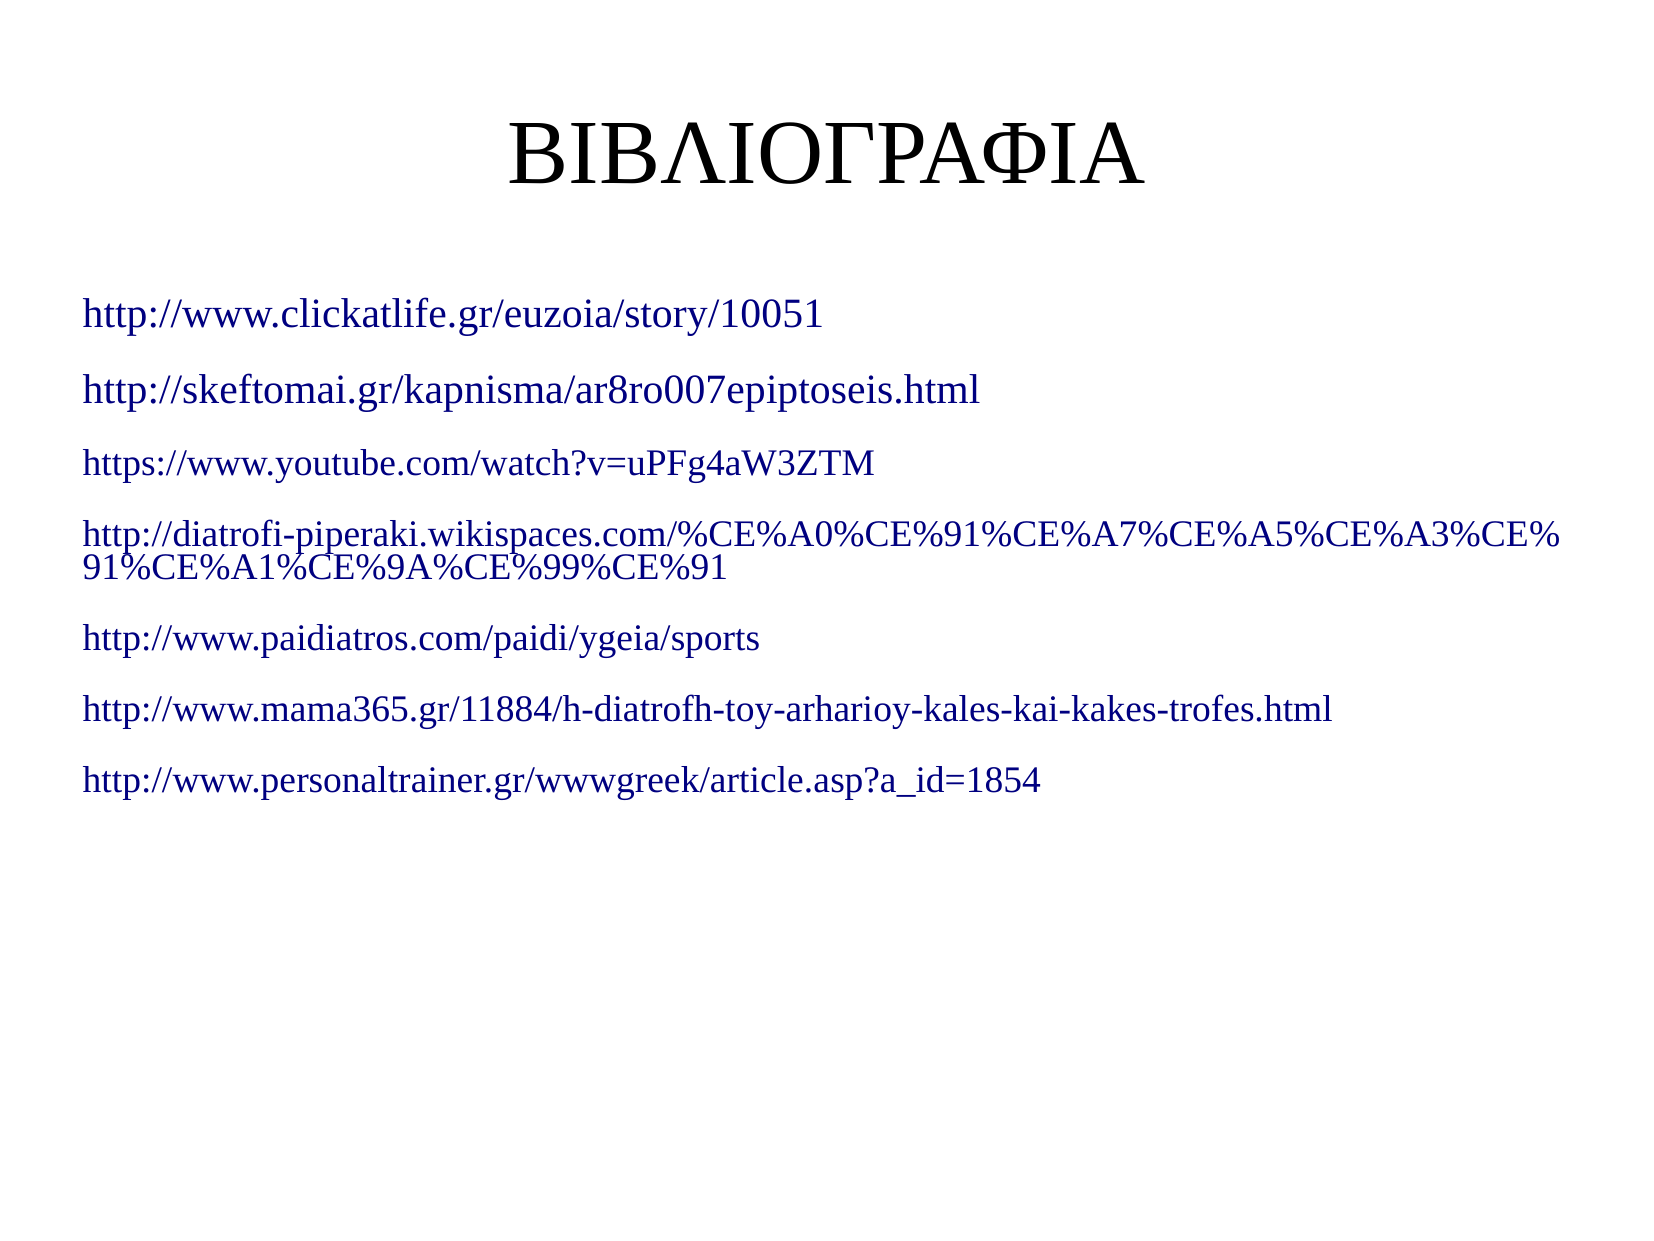

# ΒΙΒΛΙΟΓΡΑΦΙΑ
http://www.clickatlife.gr/euzoia/story/10051
http://skeftomai.gr/kapnisma/ar8ro007epiptoseis.html
https://www.youtube.com/watch?v=uPFg4aW3ZTM
http://diatrofi-piperaki.wikispaces.com/%CE%A0%CE%91%CE%A7%CE%A5%CE%A3%CE%91%CE%A1%CE%9A%CE%99%CE%91
http://www.paidiatros.com/paidi/ygeia/sports
http://www.mama365.gr/11884/h-diatrofh-toy-arharioy-kales-kai-kakes-trofes.html
http://www.personaltrainer.gr/wwwgreek/article.asp?a_id=1854